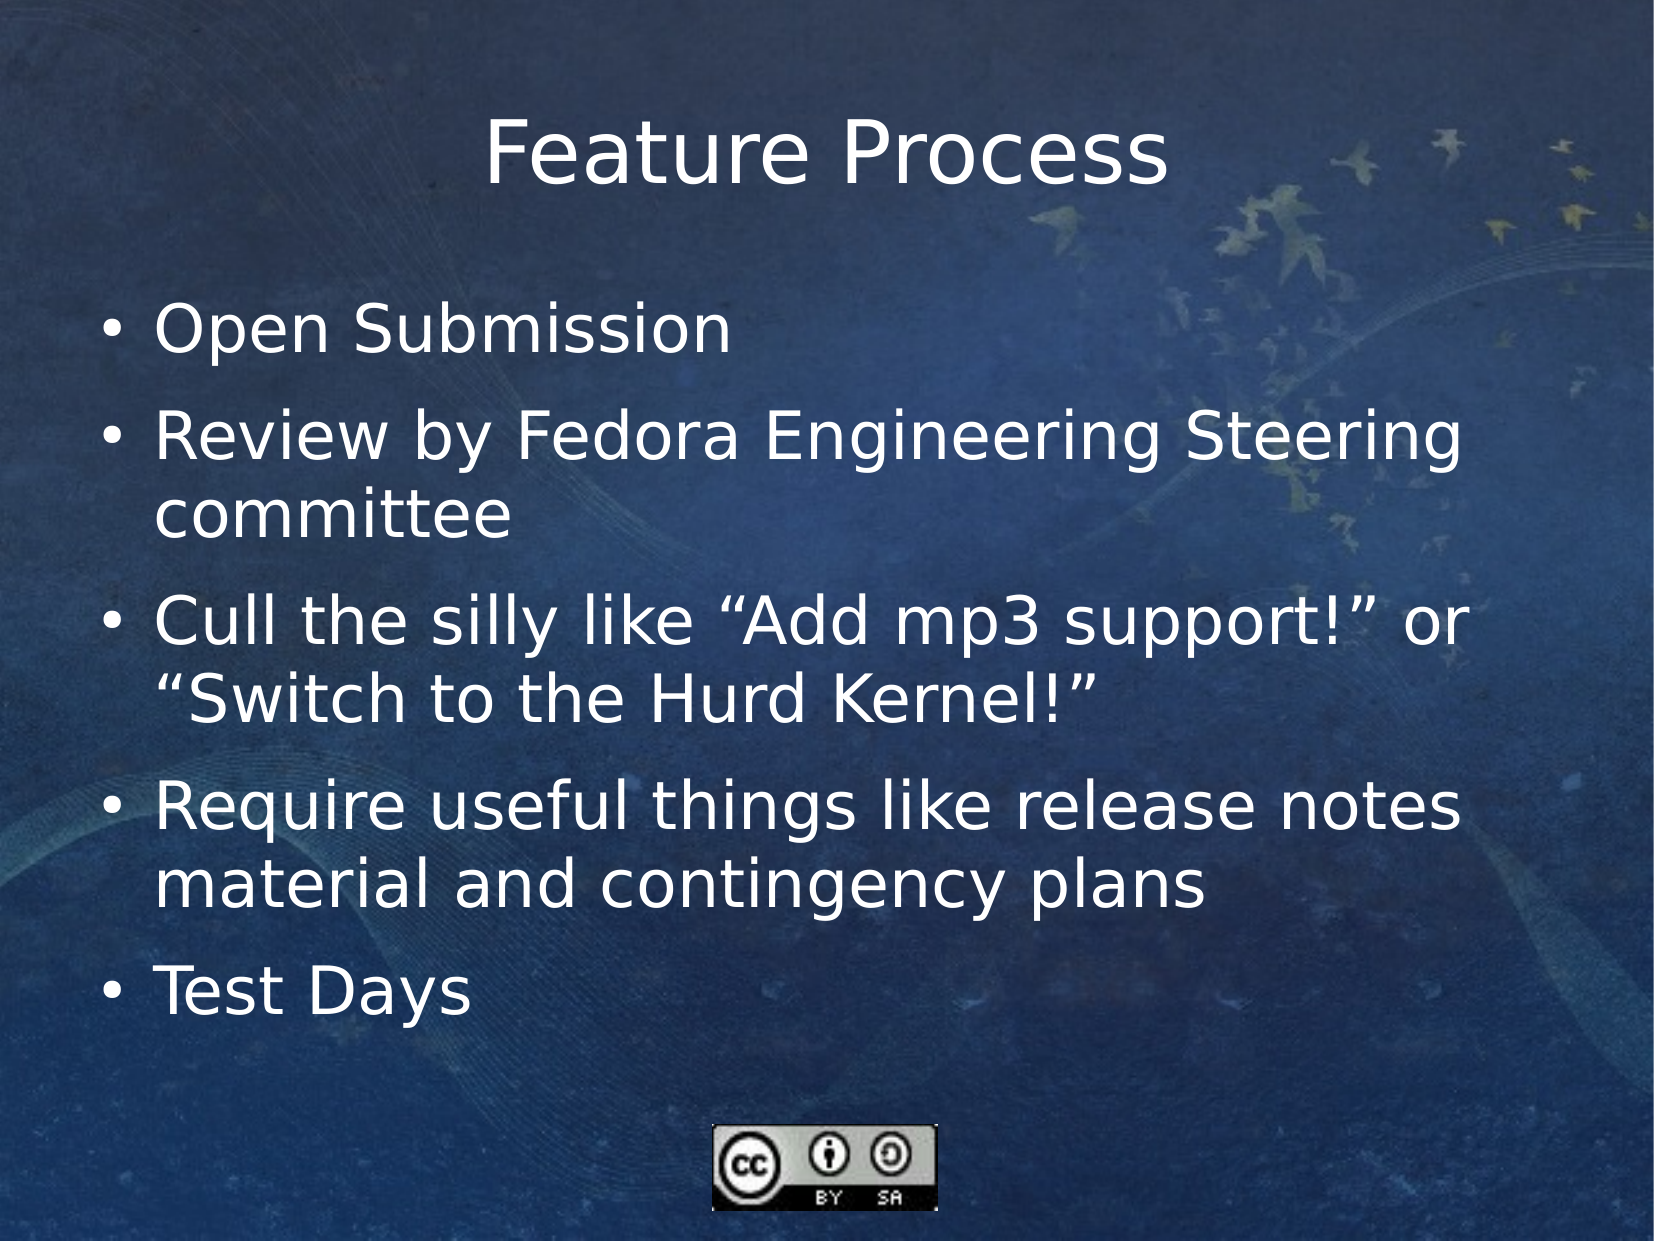

# Feature Process
Open Submission
Review by Fedora Engineering Steering committee
Cull the silly like “Add mp3 support!” or “Switch to the Hurd Kernel!”
Require useful things like release notes material and contingency plans
Test Days